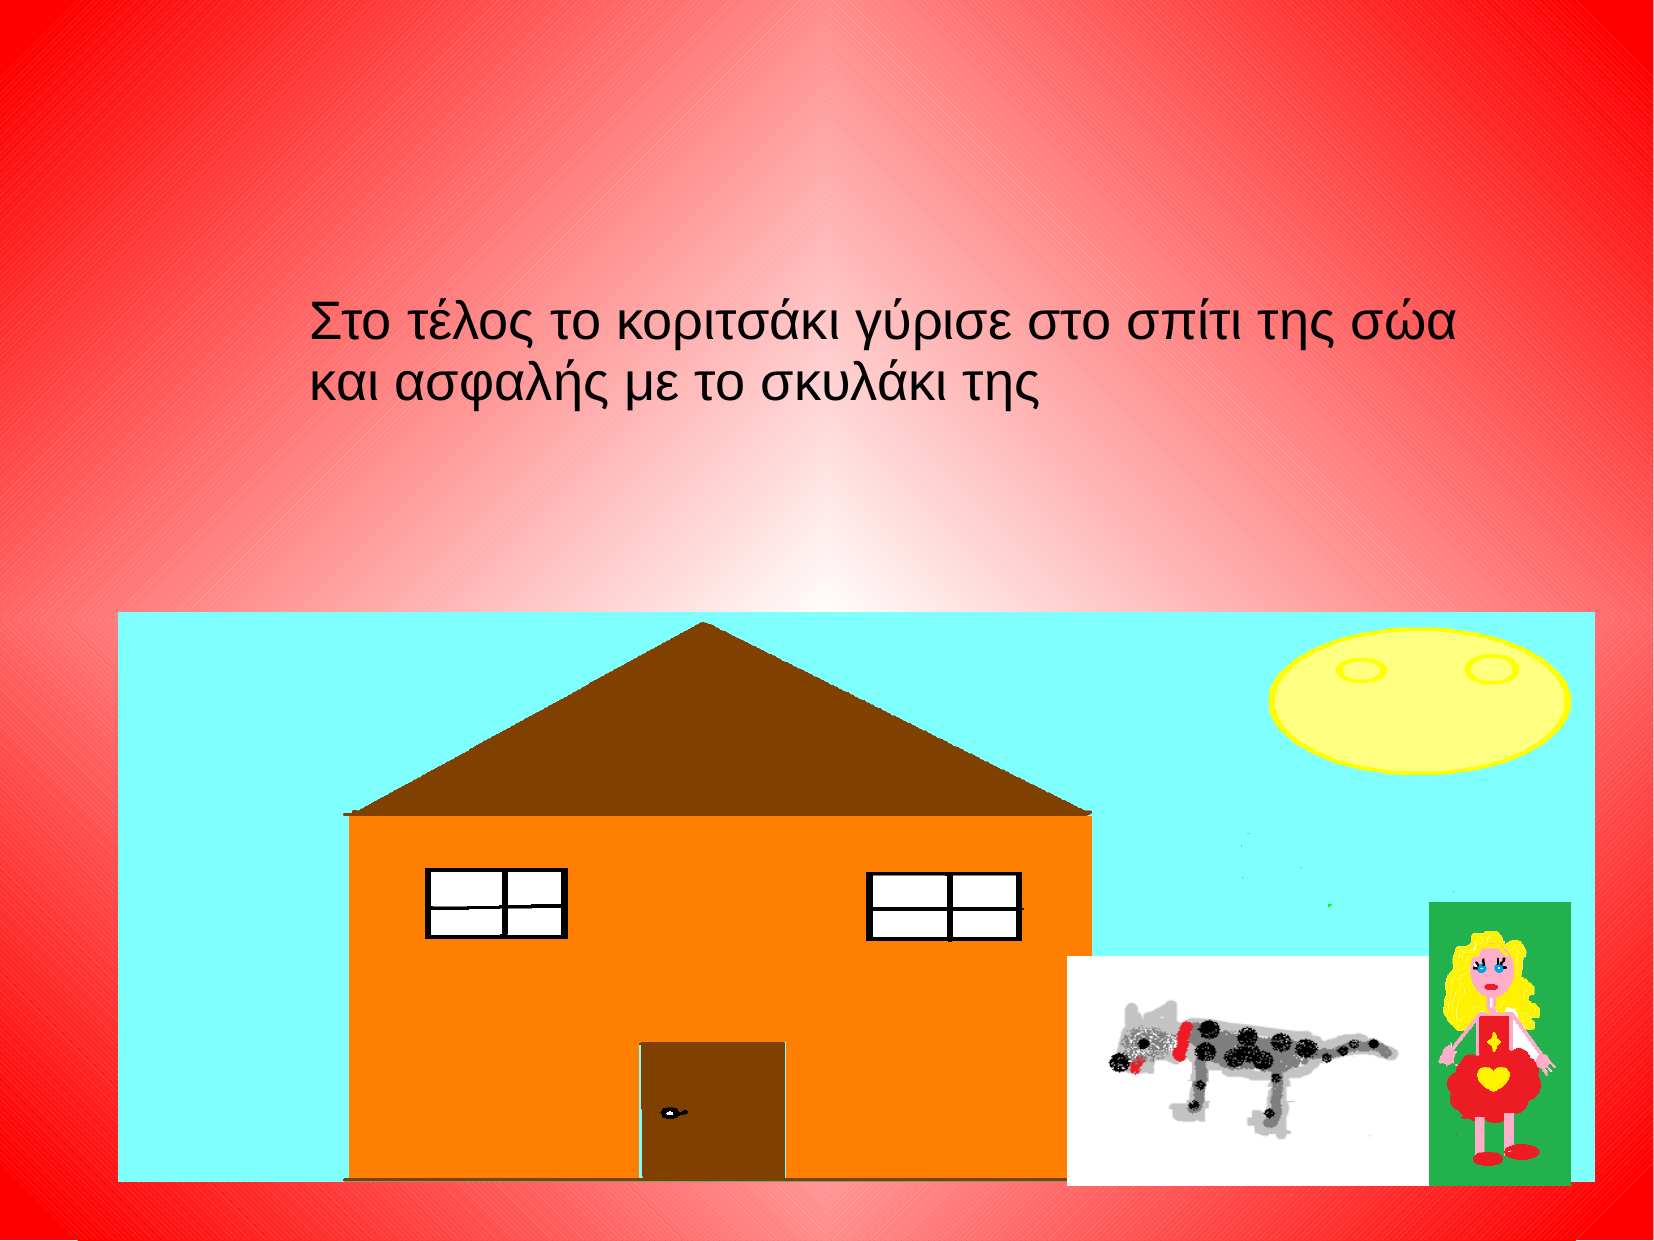

Στο τέλος το κοριτσάκι γύρισε στο σπίτι της σώα και ασφαλής με το σκυλάκι της